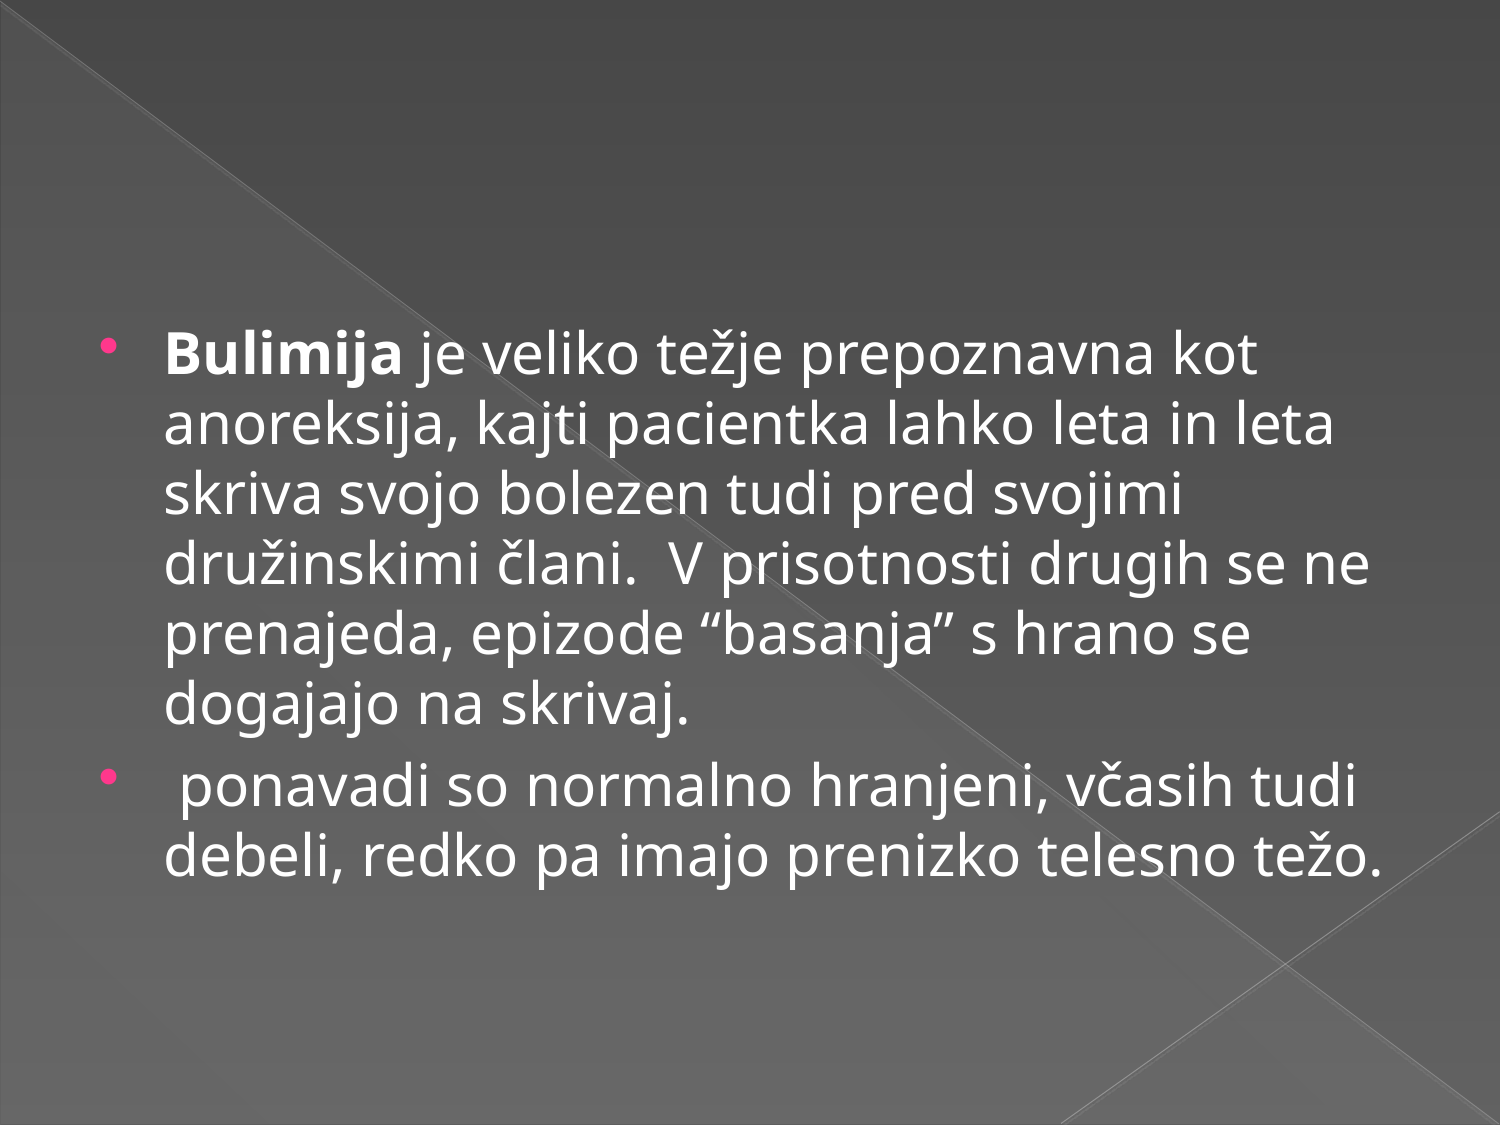

#
Bulimija je veliko težje prepoznavna kot anoreksija, kajti pacientka lahko leta in leta skriva svojo bolezen tudi pred svojimi družinskimi člani. V prisotnosti drugih se ne prenajeda, epizode “basanja” s hrano se dogajajo na skrivaj.
 ponavadi so normalno hranjeni, včasih tudi debeli, redko pa imajo prenizko telesno težo.